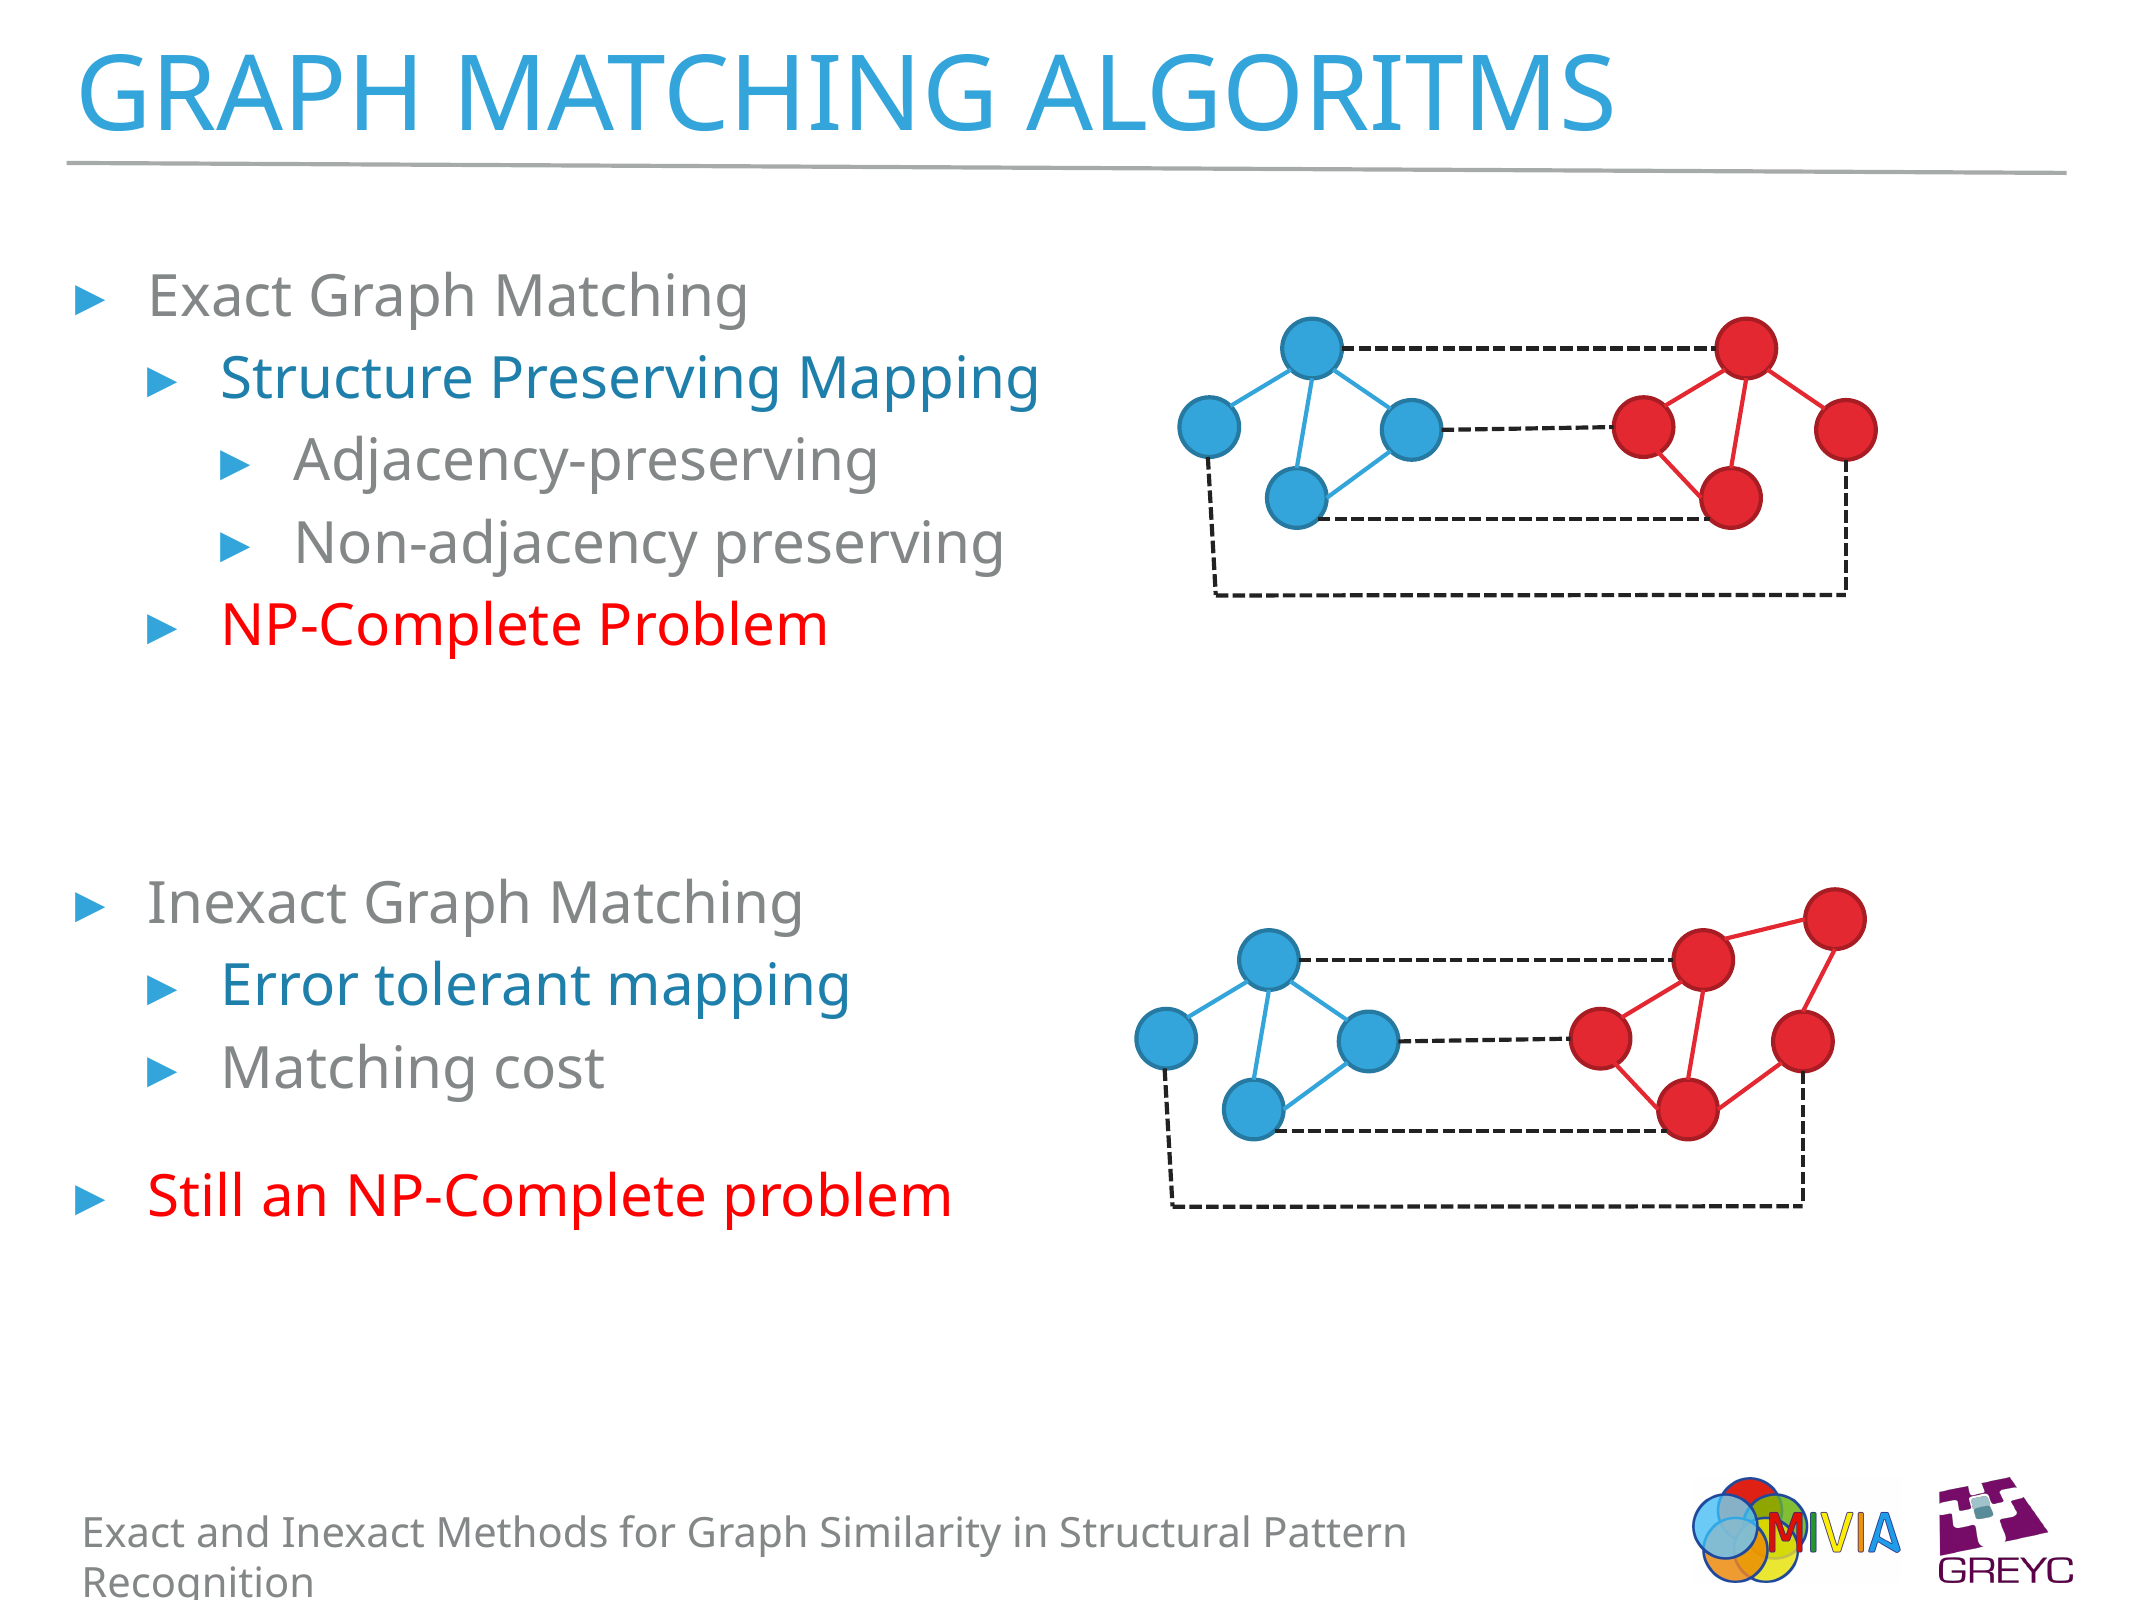

# GRAPH MATCHING ALGORITMS
Exact Graph Matching
Structure Preserving Mapping
Adjacency-preserving
Non-adjacency preserving
NP-Complete Problem
Inexact Graph Matching
Error tolerant mapping
Matching cost
Still an NP-Complete problem